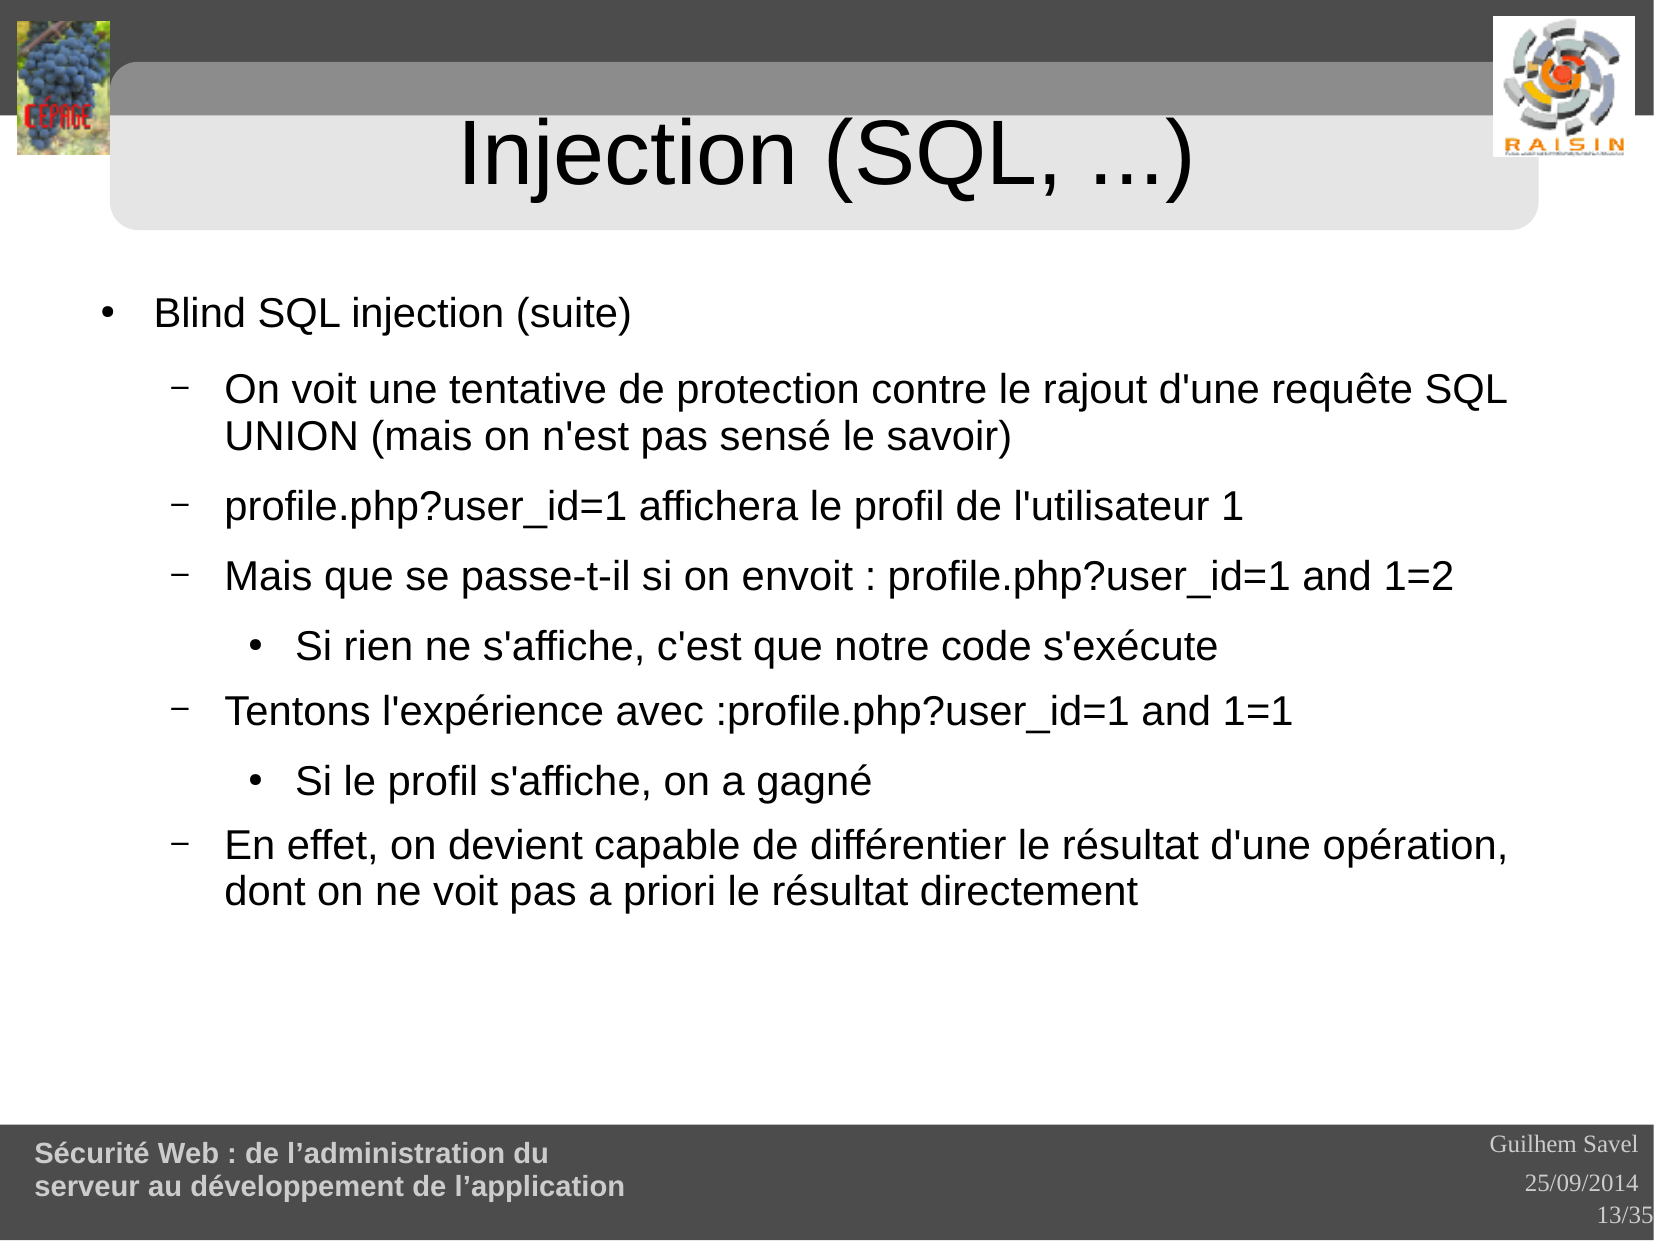

# Injection (SQL, ...)
Blind SQL injection (suite)
On voit une tentative de protection contre le rajout d'une requête SQL UNION (mais on n'est pas sensé le savoir)
profile.php?user_id=1 affichera le profil de l'utilisateur 1
Mais que se passe-t-il si on envoit : profile.php?user_id=1 and 1=2
Si rien ne s'affiche, c'est que notre code s'exécute
Tentons l'expérience avec :profile.php?user_id=1 and 1=1
Si le profil s'affiche, on a gagné
En effet, on devient capable de différentier le résultat d'une opération, dont on ne voit pas a priori le résultat directement